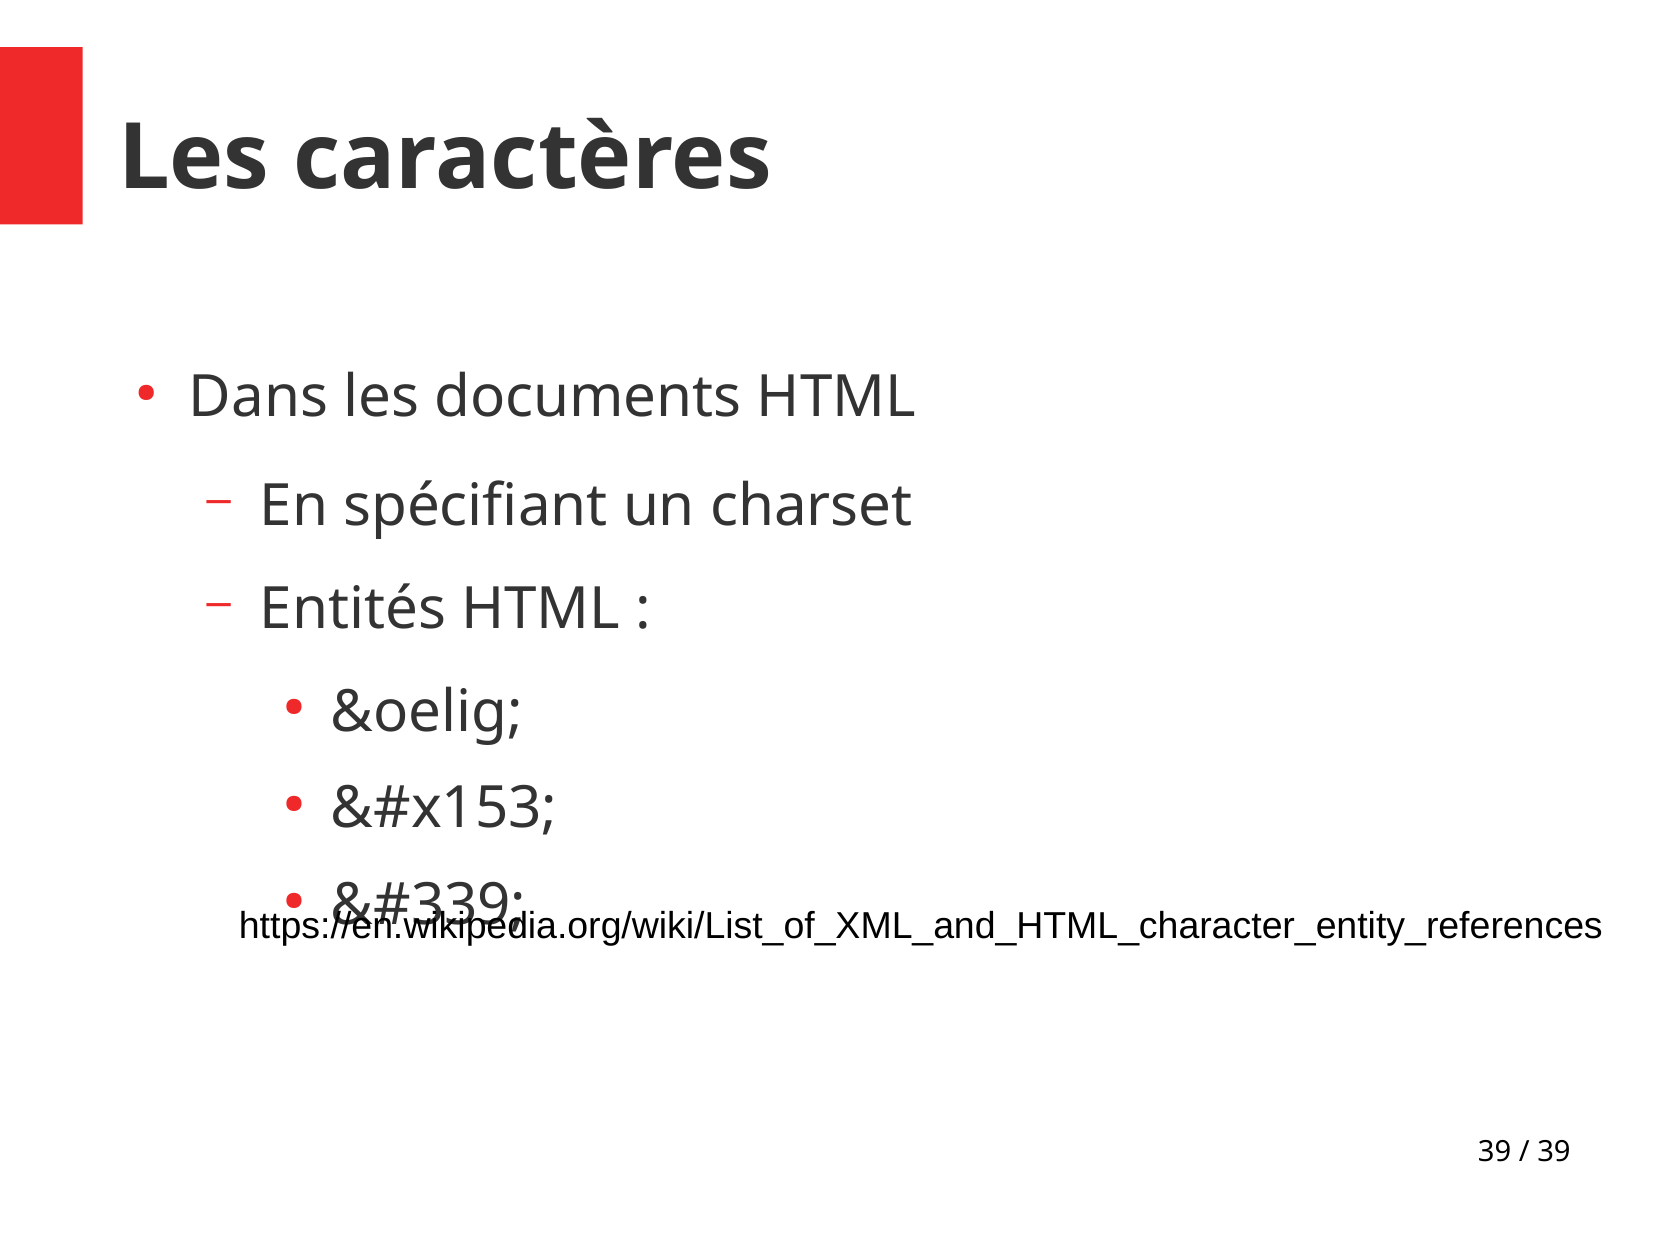

# Les caractères
Dans les documents HTML
En spécifiant un charset
Entités HTML :
&oelig;
&#x153;
&#339;
https://en.wikipedia.org/wiki/List_of_XML_and_HTML_character_entity_references
39